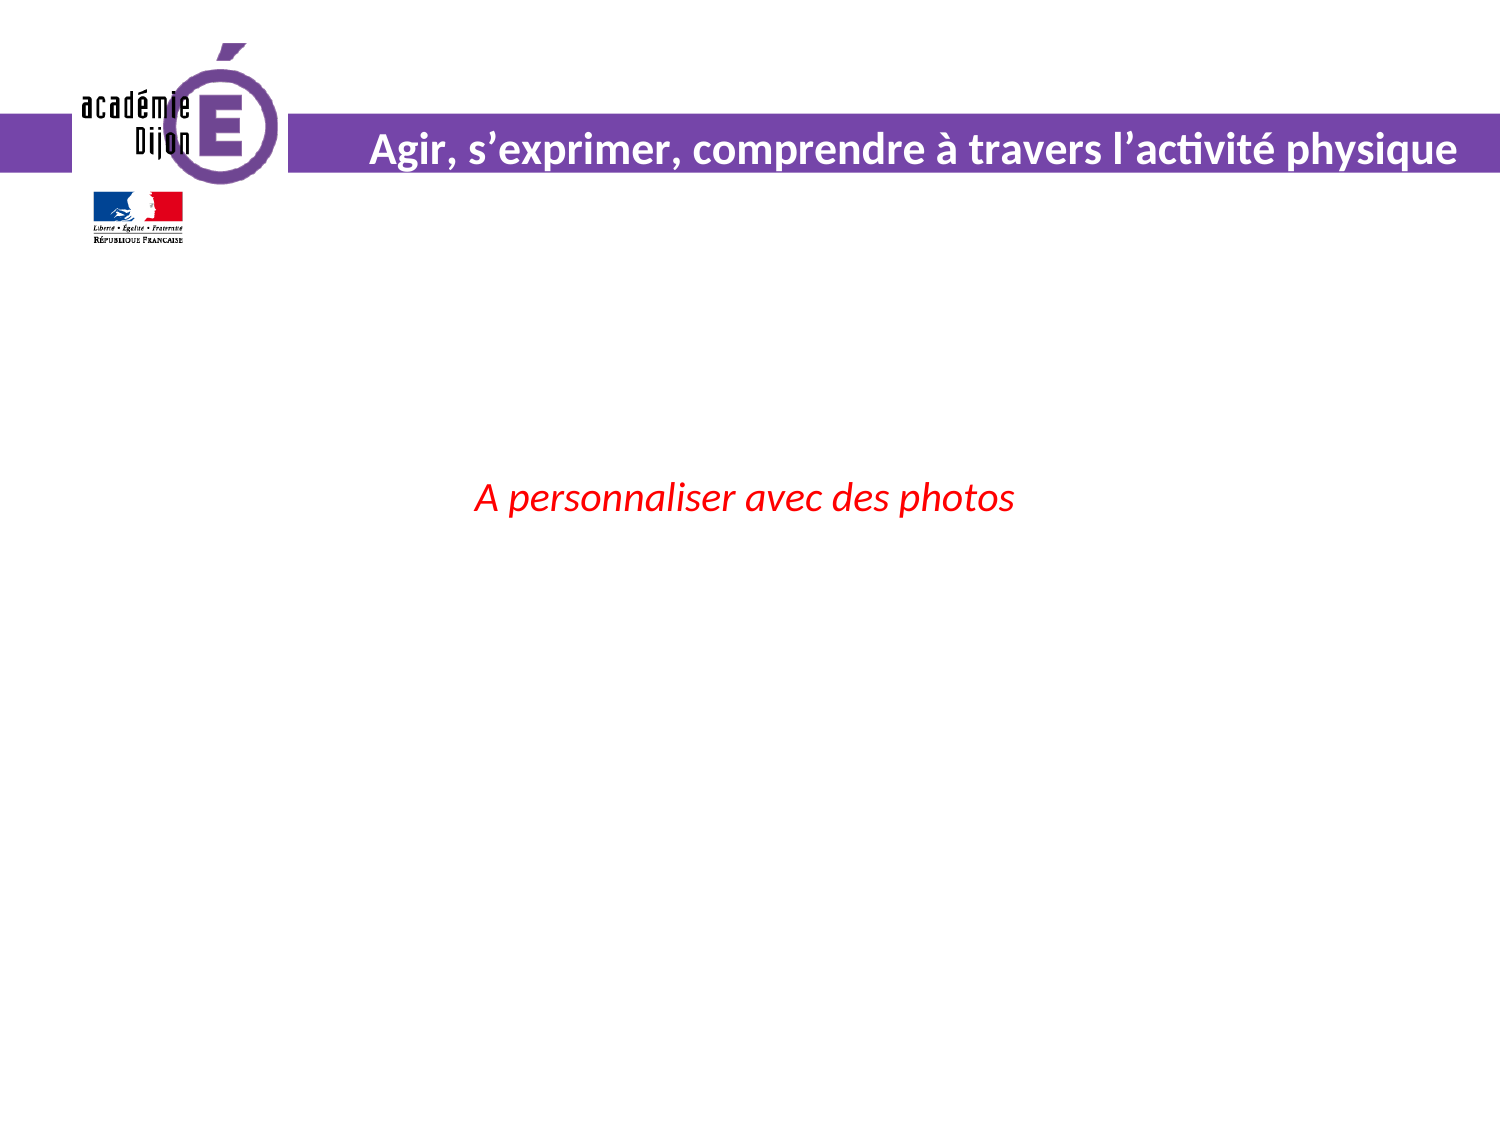

#
Agir, s’exprimer, comprendre à travers l’activité physique
A personnaliser avec des photos